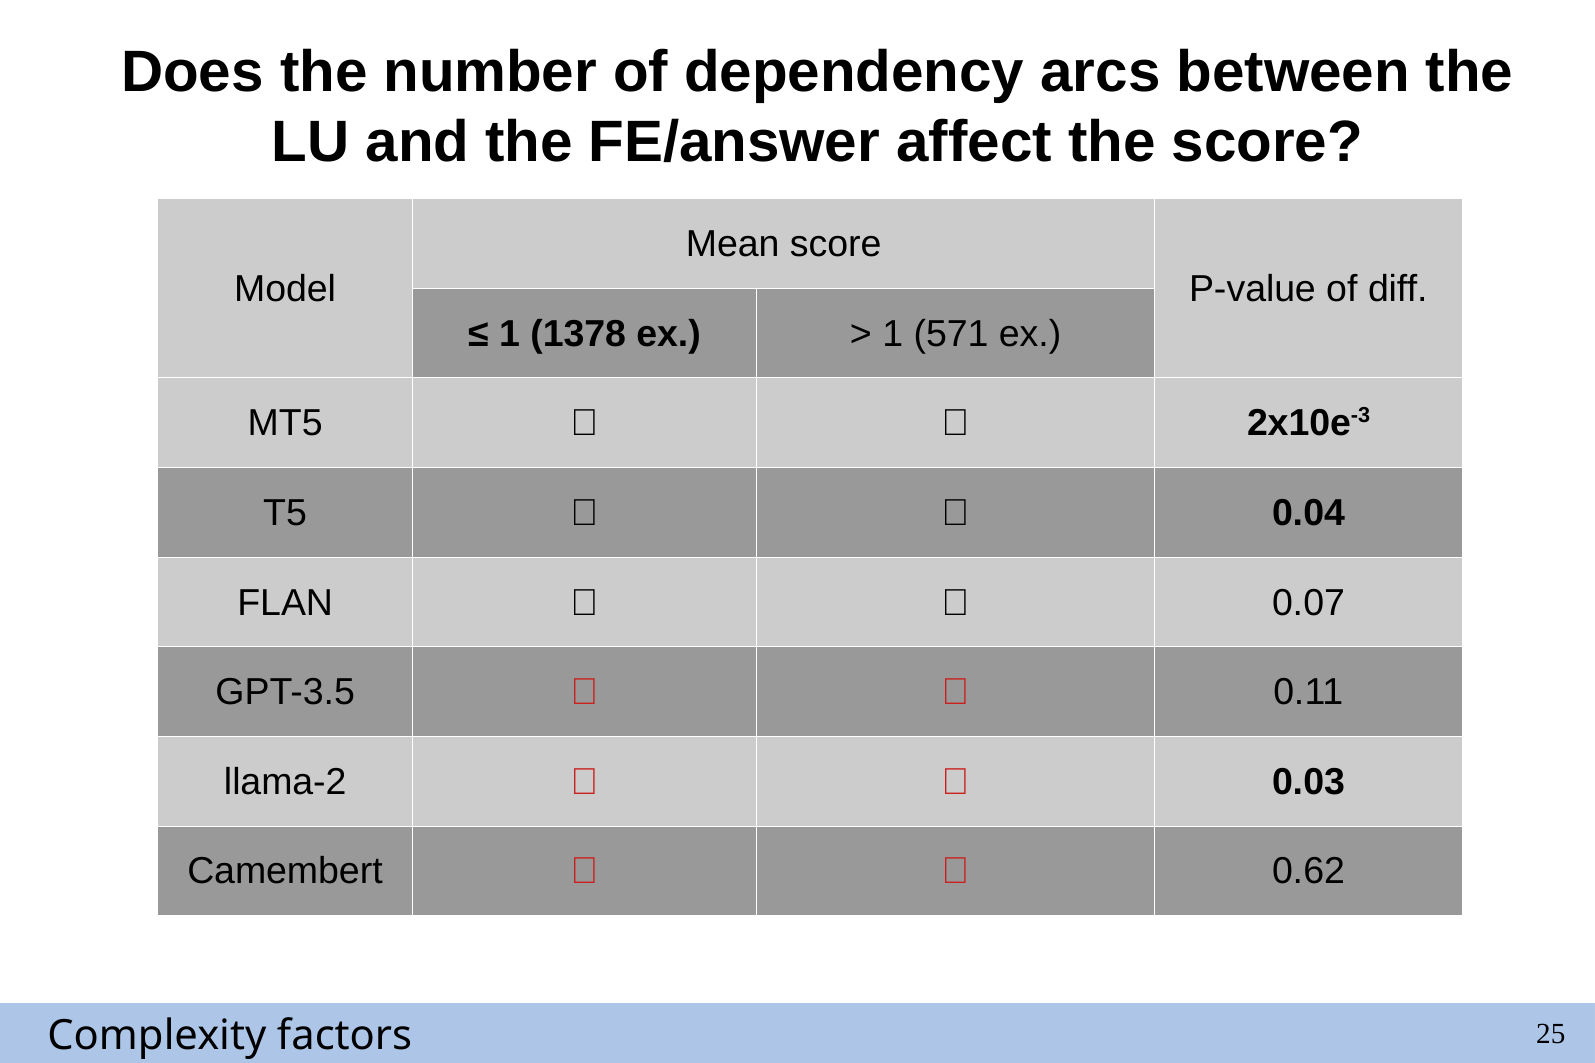

Does the number of dependency arcs between the LU and the FE/answer affect the score?
| Model | Mean score | | P-value of diff. |
| --- | --- | --- | --- |
| | ≤ 1 (1378 ex.) | > 1 (571 ex.) | |
| MT5 | ➕ | ➖ | 2x10e-3 |
| T5 | ➕ | ➖ | 0.04 |
| FLAN | ➕ | ➖ | 0.07 |
| GPT-3.5 | ➖ | ➕ | 0.11 |
| llama-2 | ➖ | ➕ | 0.03 |
| Camembert | ➕ | ➖ | 0.62 |
# Complexity factors